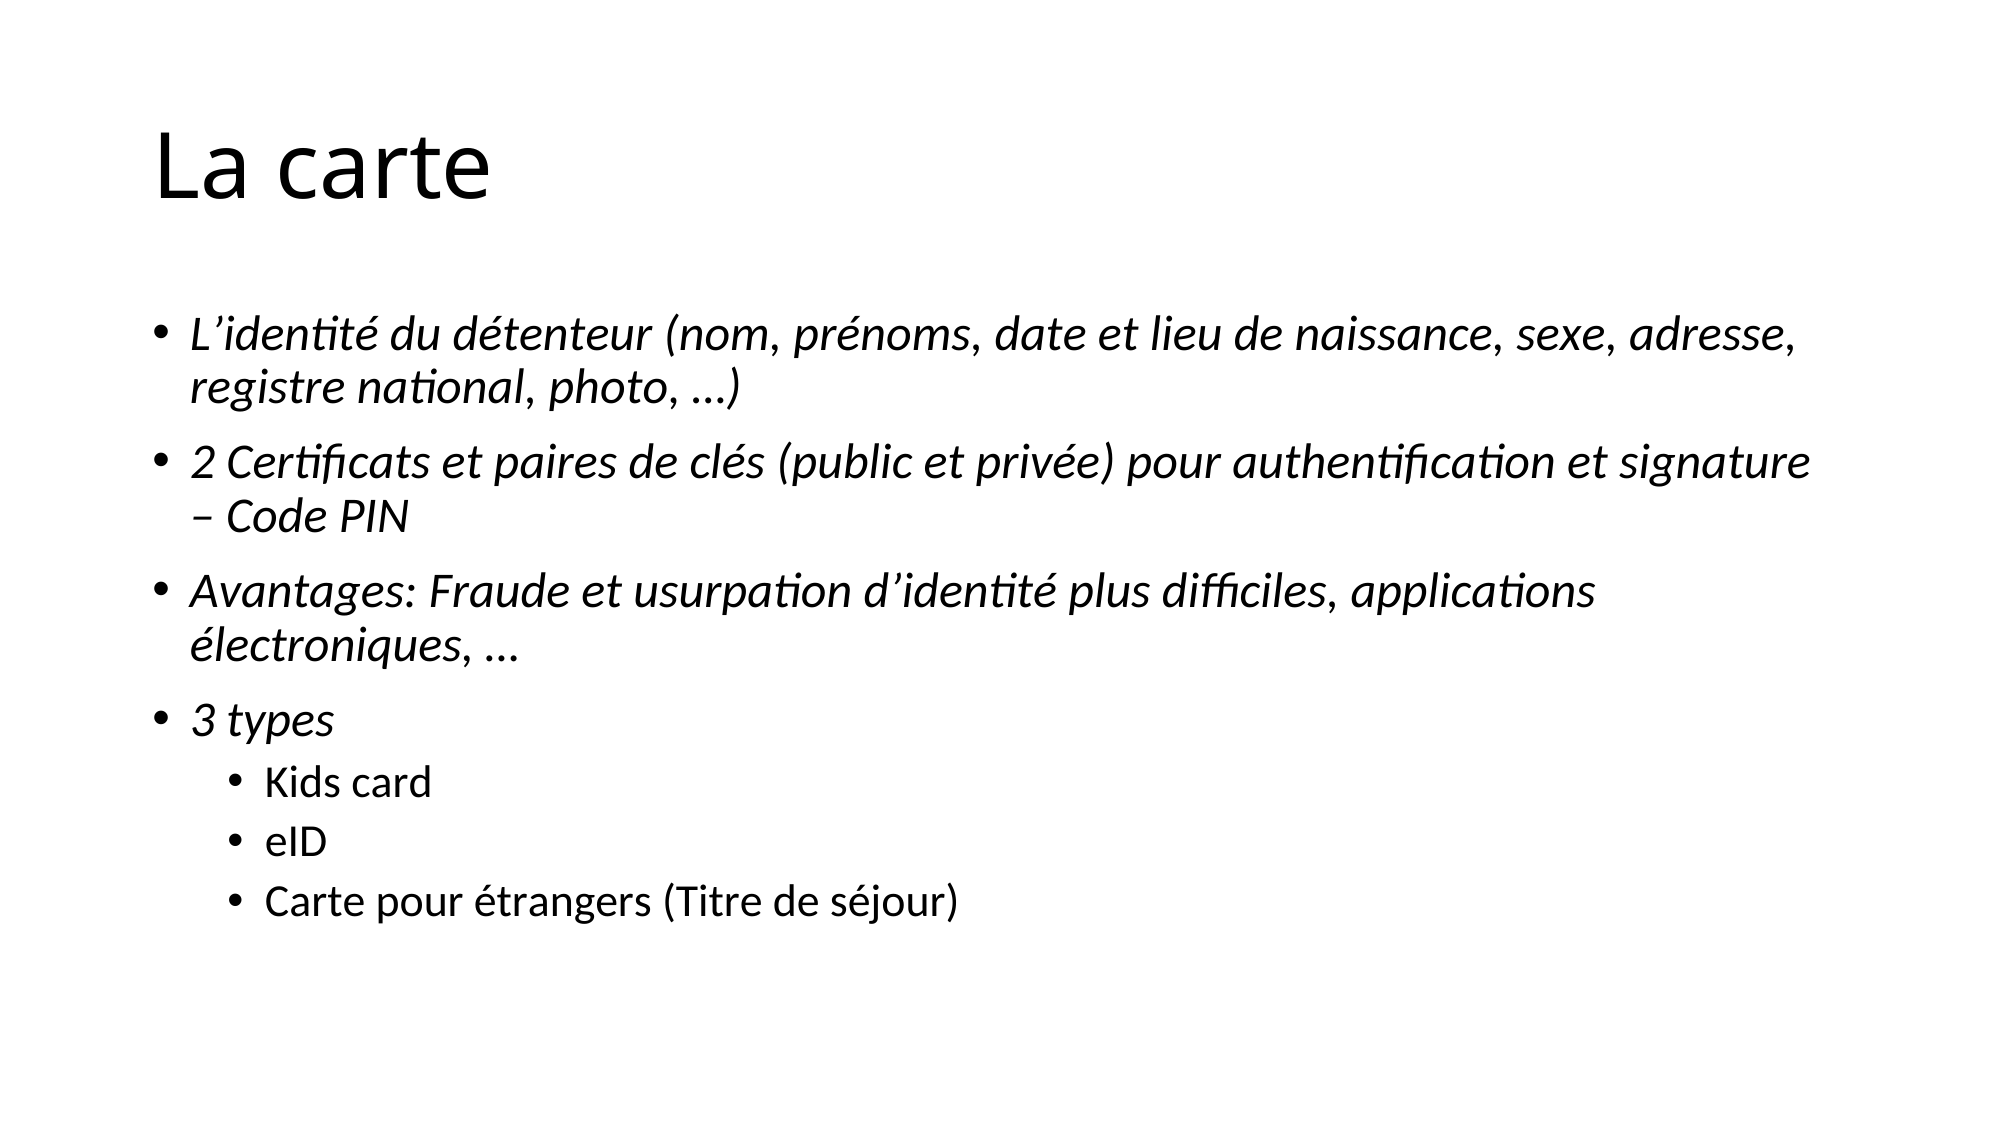

La carte
L’identité du détenteur (nom, prénoms, date et lieu de naissance, sexe, adresse, registre national, photo, …)
2 Certificats et paires de clés (public et privée) pour authentification et signature – Code PIN
Avantages: Fraude et usurpation d’identité plus difficiles, applications électroniques, …
3 types
Kids card
eID
Carte pour étrangers (Titre de séjour)